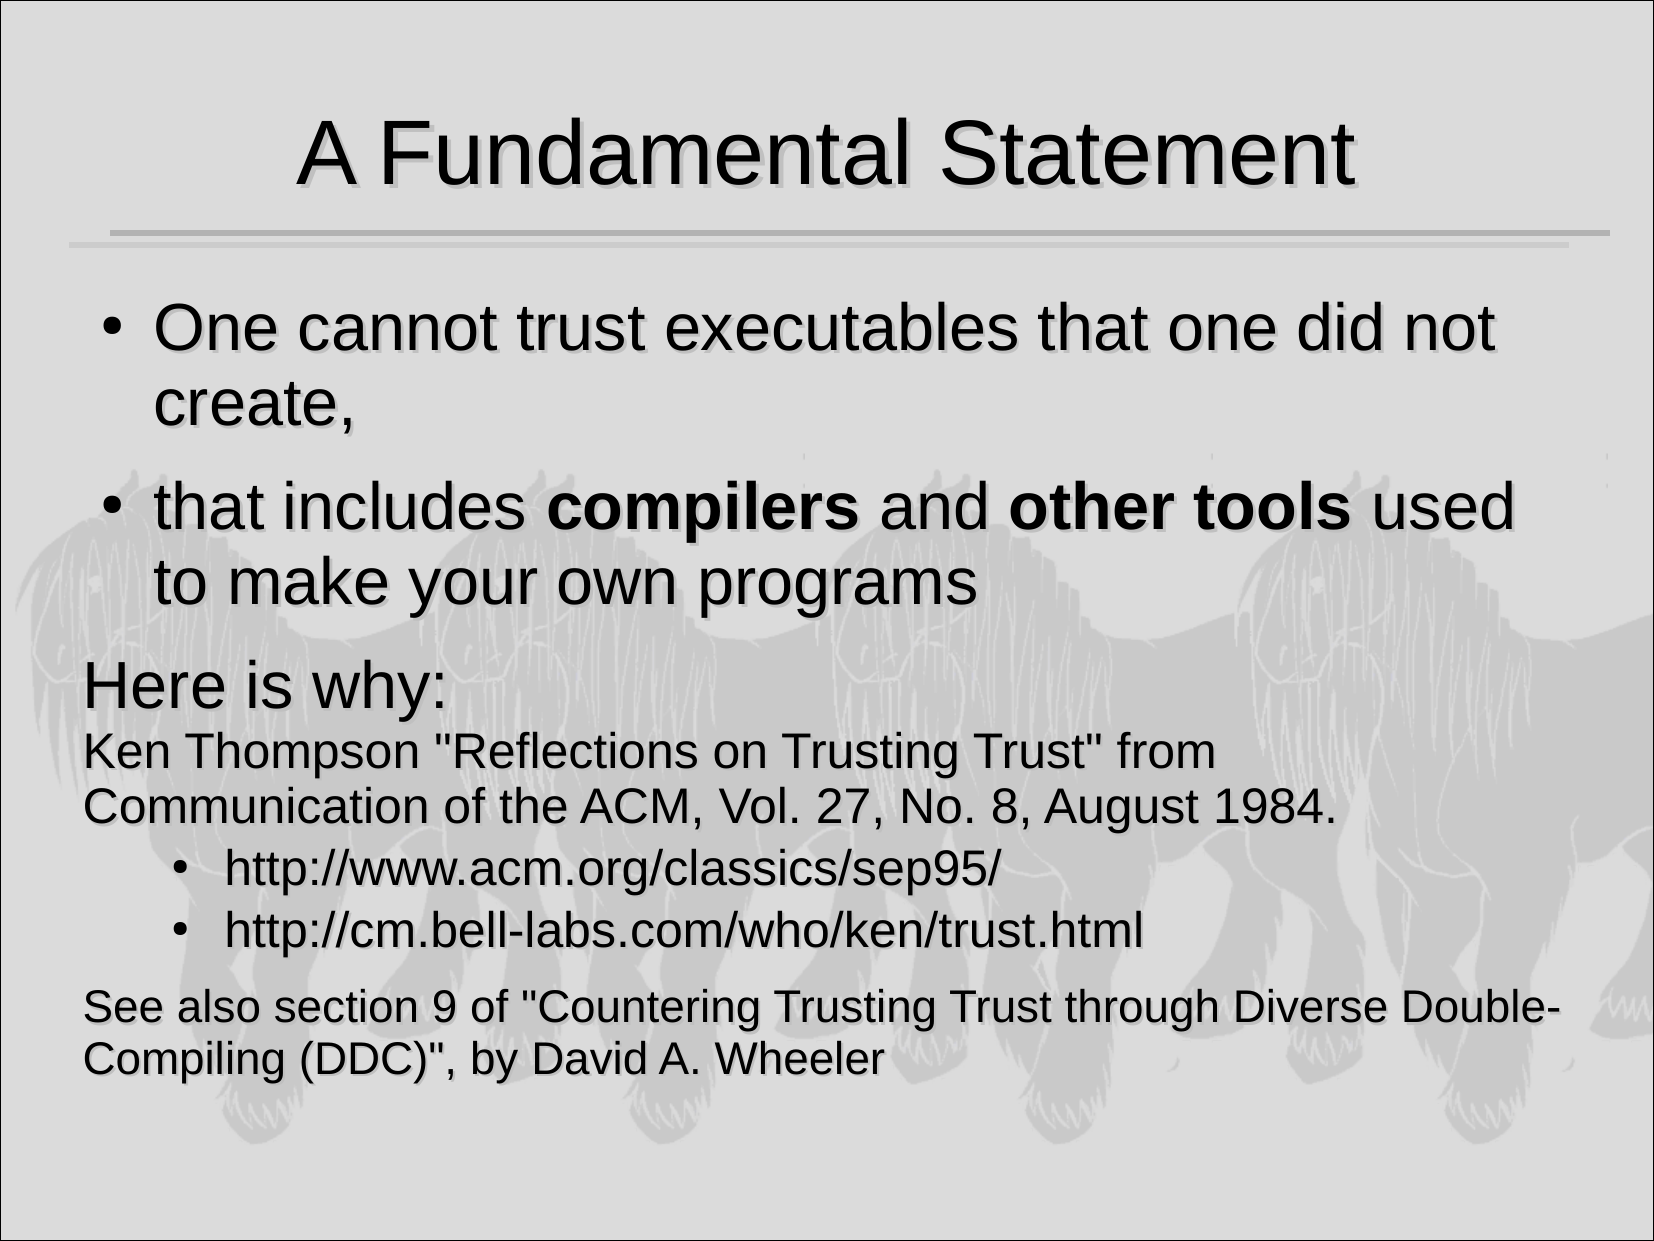

# A Fundamental Statement
One cannot trust executables that one did not create,
that includes compilers and other tools used to make your own programs
Here is why:
Ken Thompson "Reflections on Trusting Trust" from Communication of the ACM, Vol. 27, No. 8, August 1984.
http://www.acm.org/classics/sep95/
http://cm.bell-labs.com/who/ken/trust.html
See also section 9 of "Countering Trusting Trust through Diverse Double-Compiling (DDC)", by David A. Wheeler